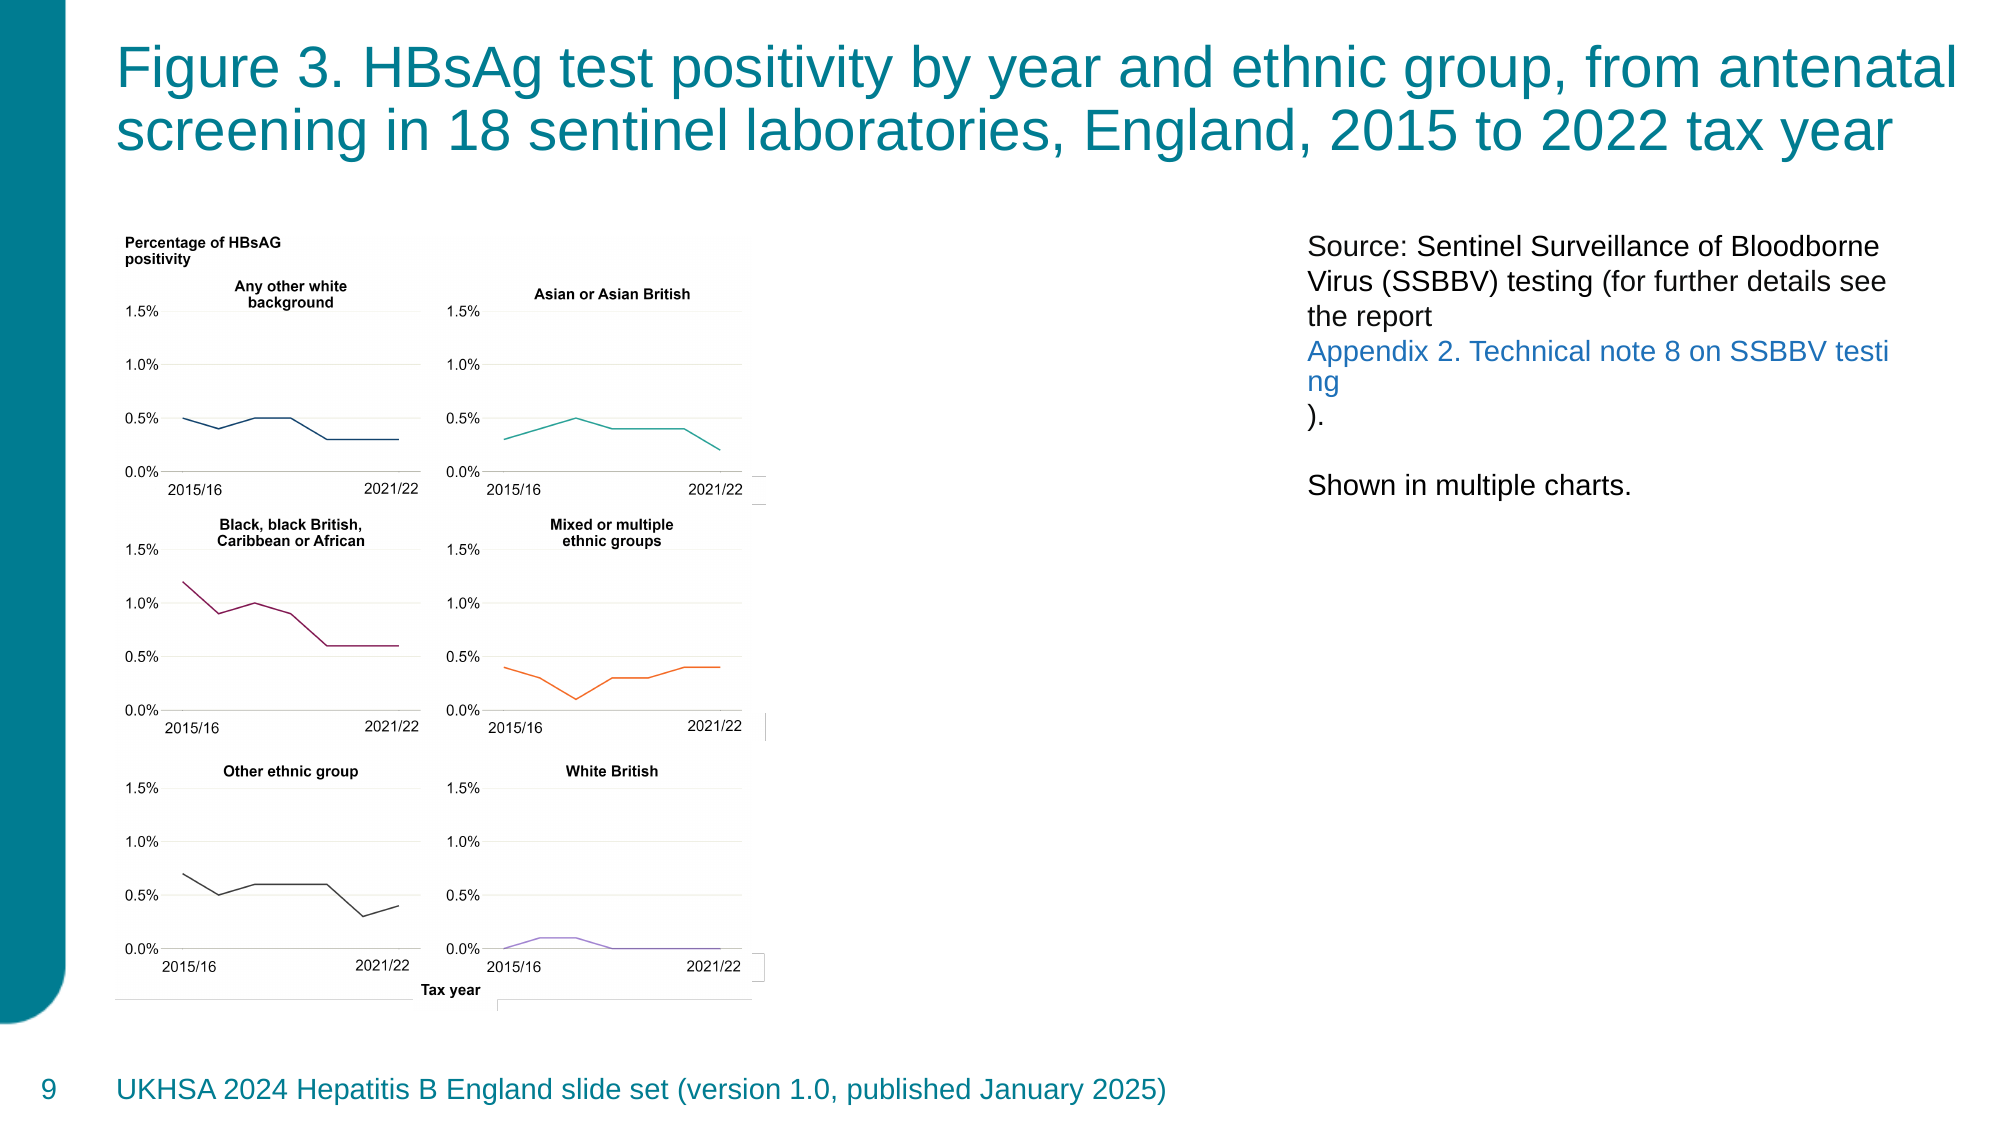

# Figure 3. HBsAg test positivity by year and ethnic group, from antenatal screening in 18 sentinel laboratories, England, 2015 to 2022 tax year
Source: Sentinel Surveillance of Bloodborne Virus (SSBBV) testing (for further details see the report Appendix 2. Technical note 8 on SSBBV testing).
Shown in multiple charts.
7
UKHSA 2024 Hepatitis B England slide set (version 1.0, published January 2025)